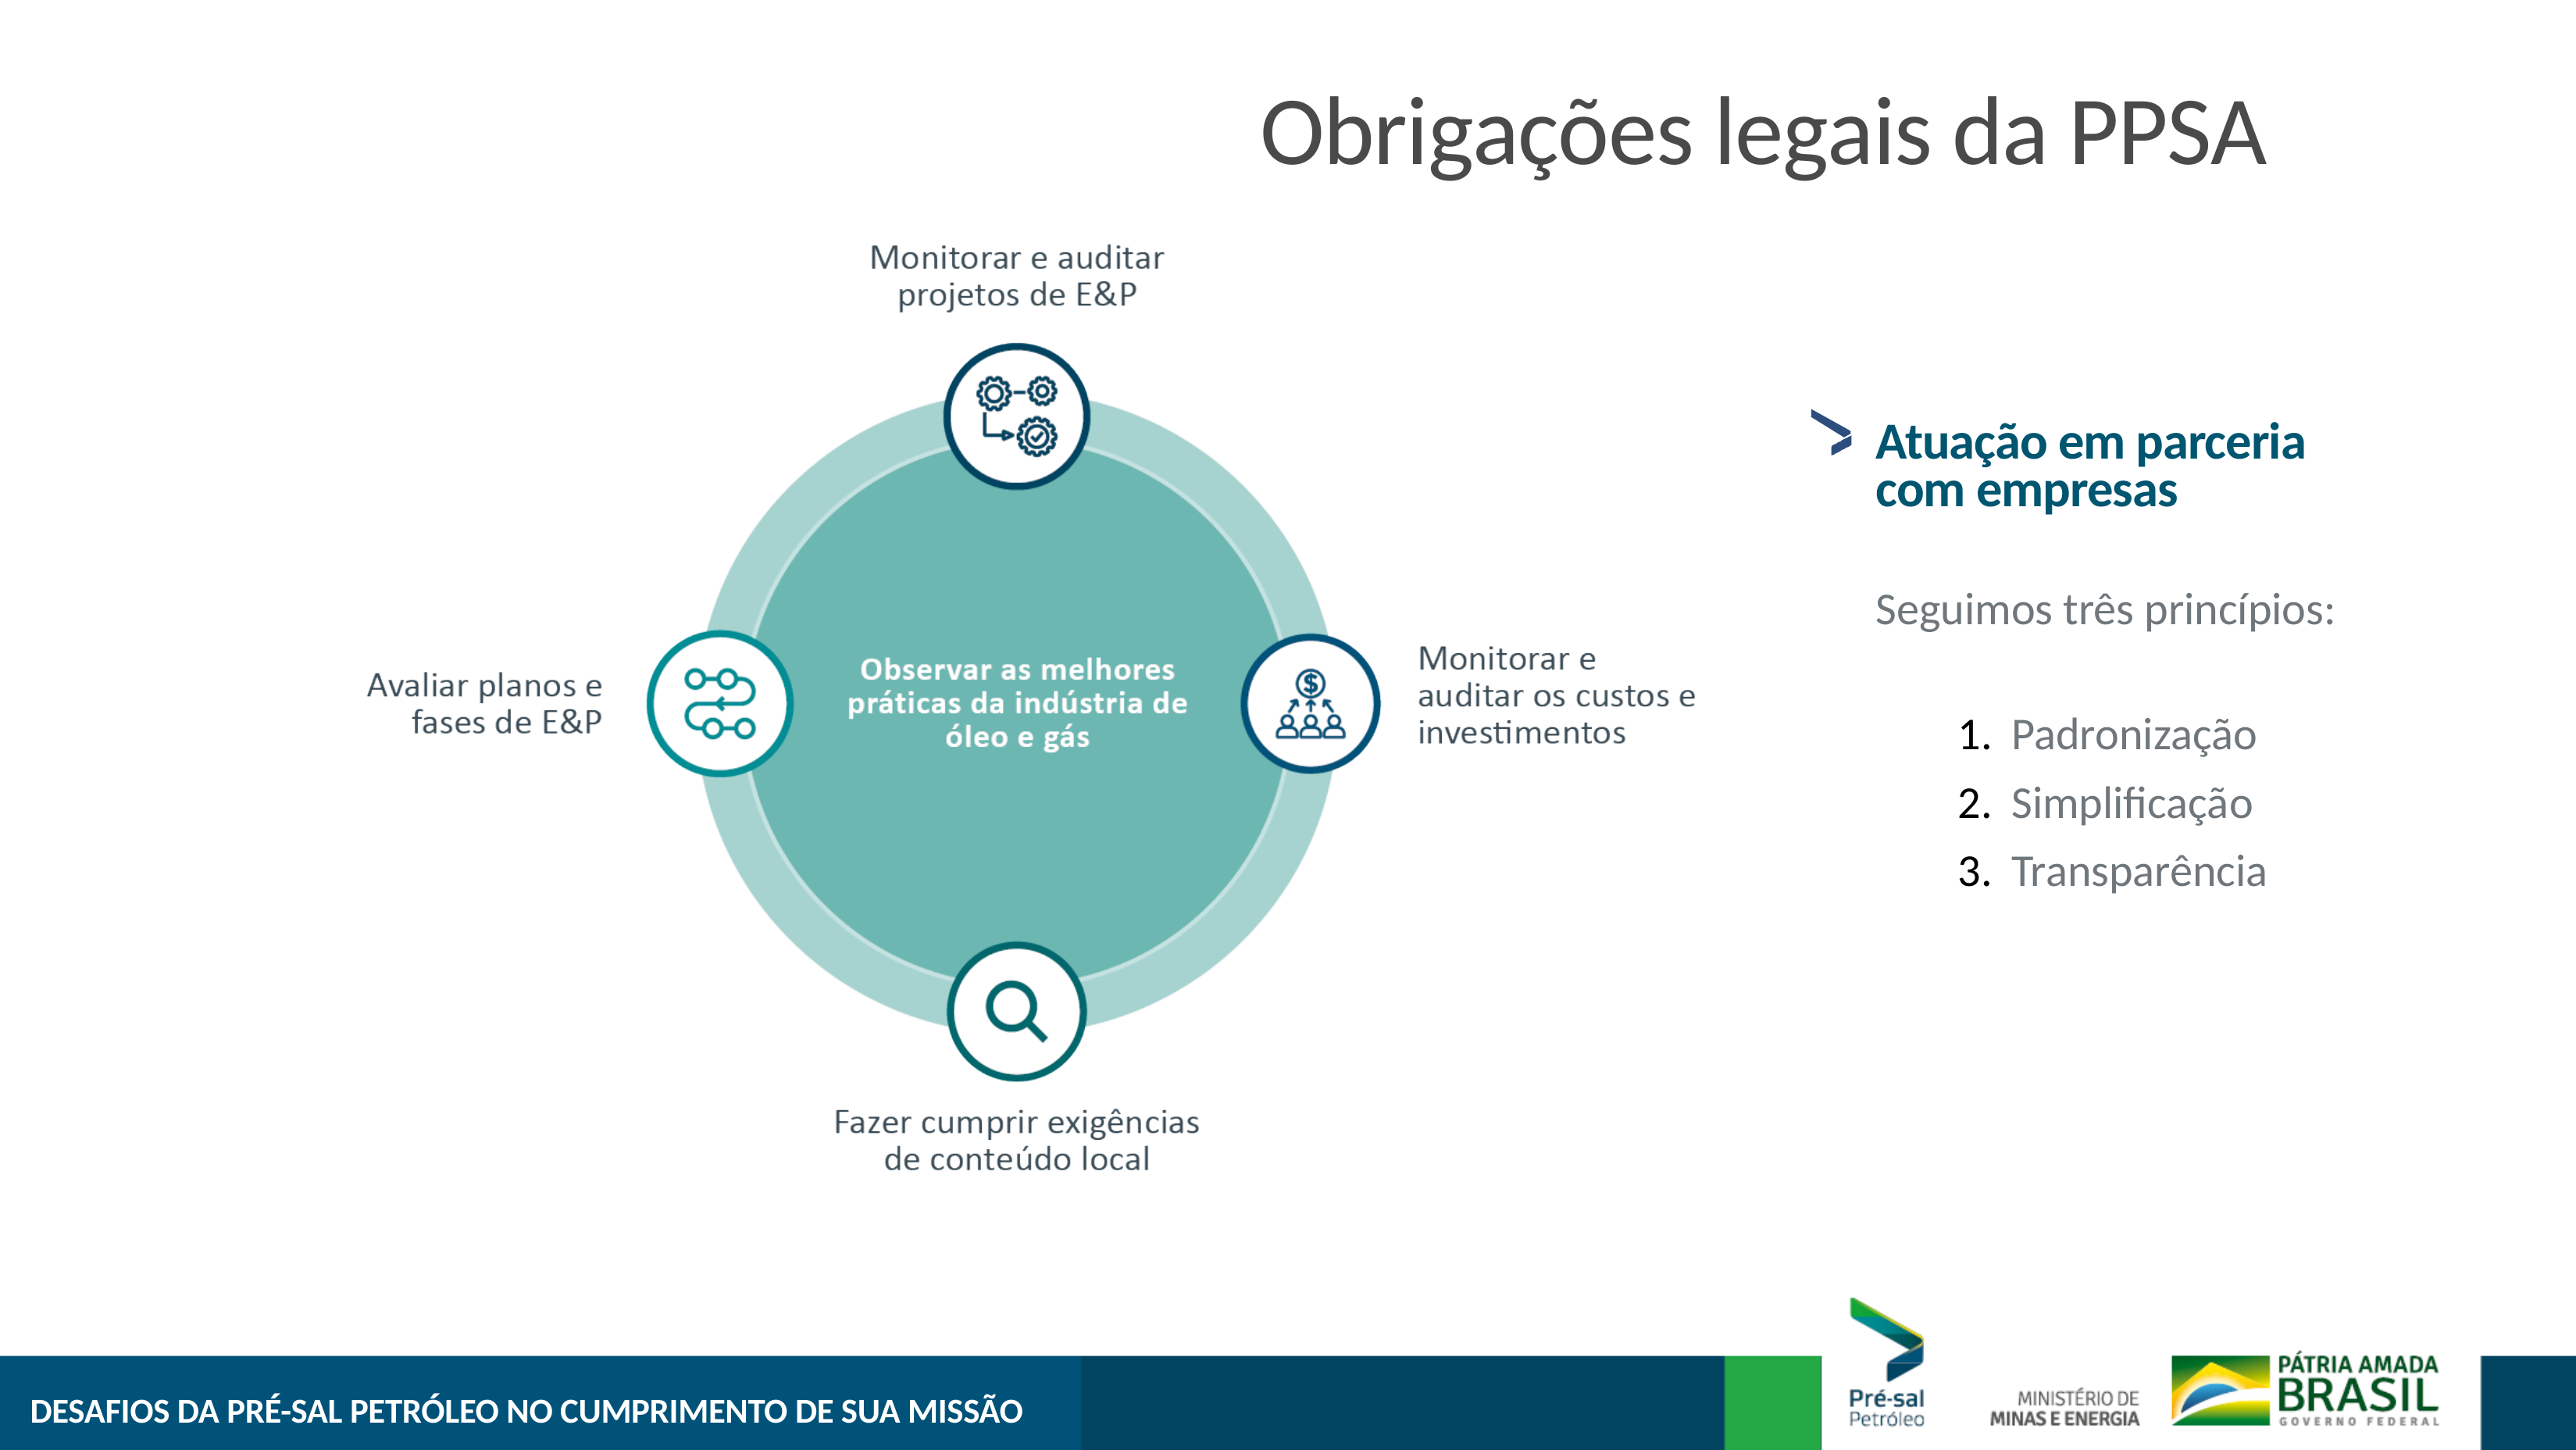

# Obrigações legais da PPSA
Atuação em parceria com empresas
Seguimos três princípios:
Padronização
Simplificação
Transparência
DESAFIOS DA PRÉ-SAL PETRÓLEO NO CUMPRIMENTO DE SUA MISSÃO